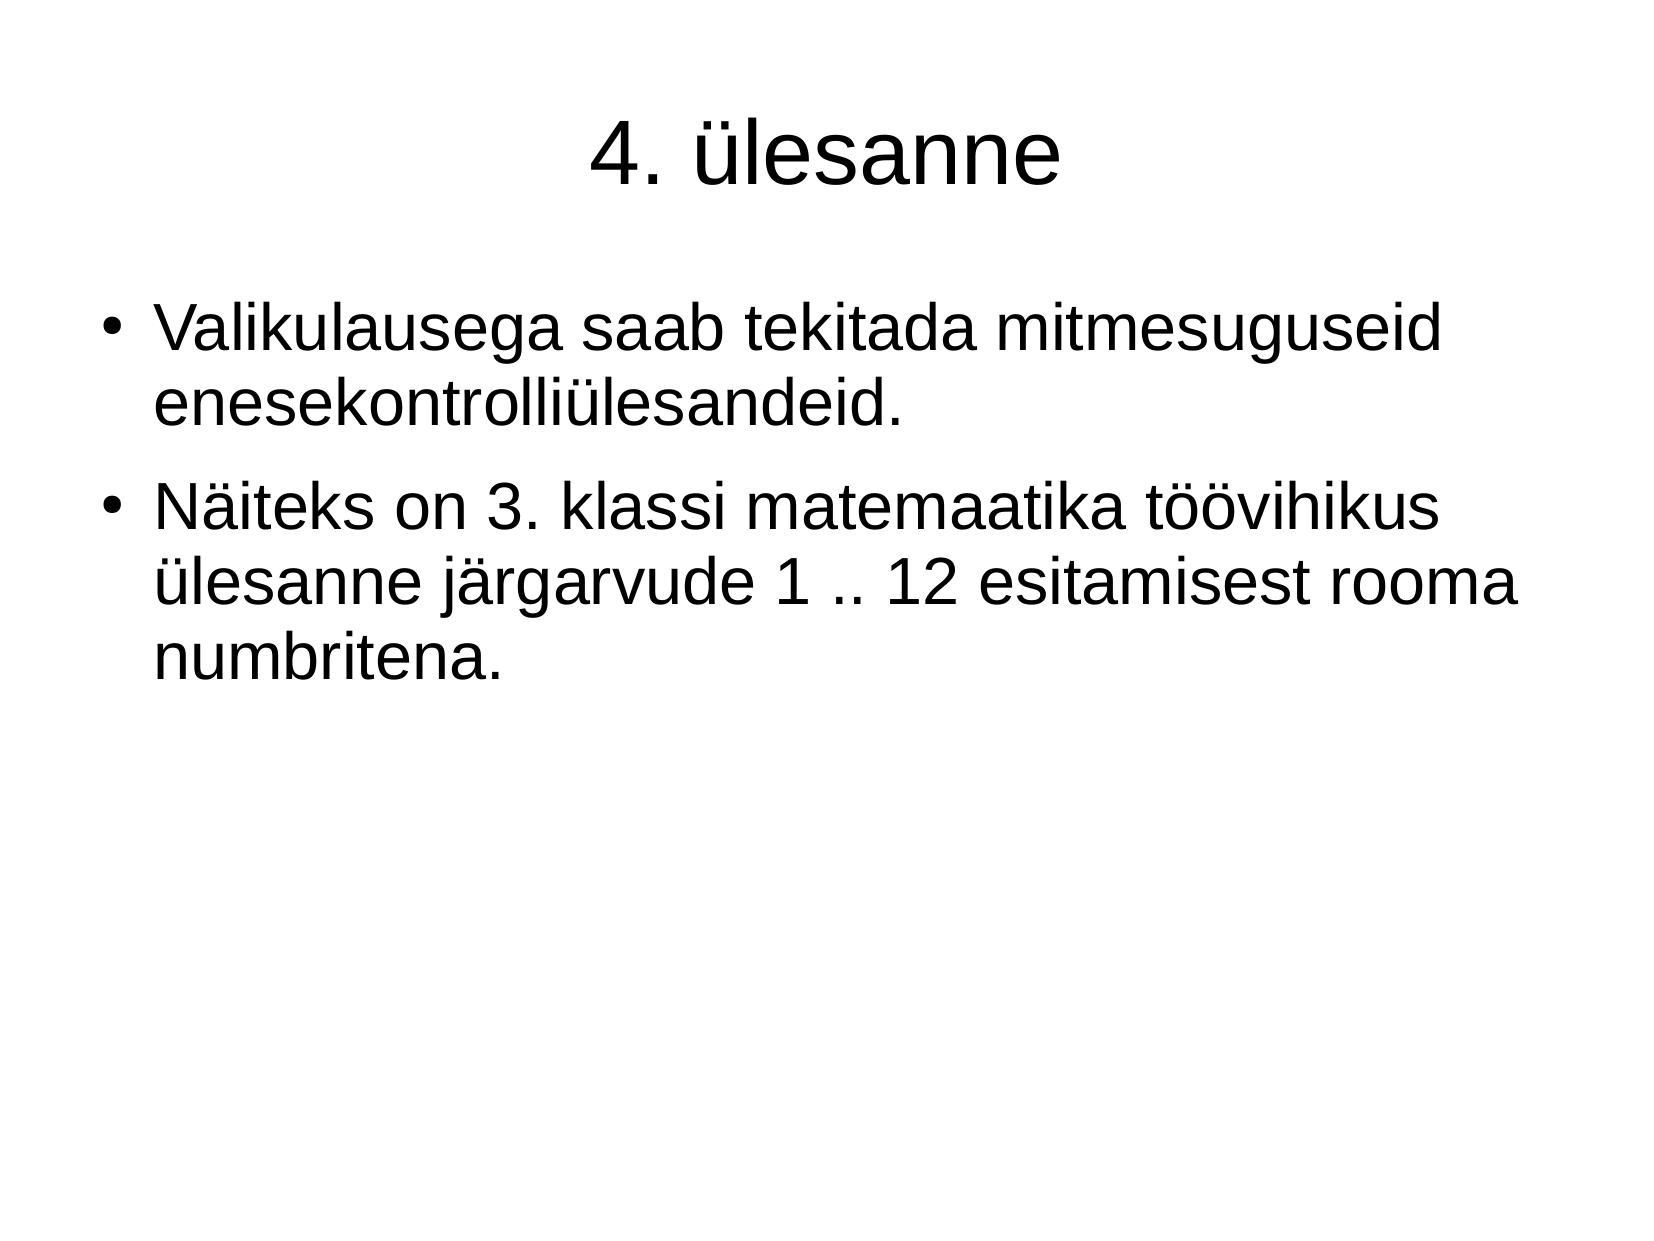

# 4. ülesanne
Valikulausega saab tekitada mitmesuguseid enesekontrolliülesandeid.
Näiteks on 3. klassi matemaatika töövihikus ülesanne järgarvude 1 .. 12 esitamisest rooma numbritena.